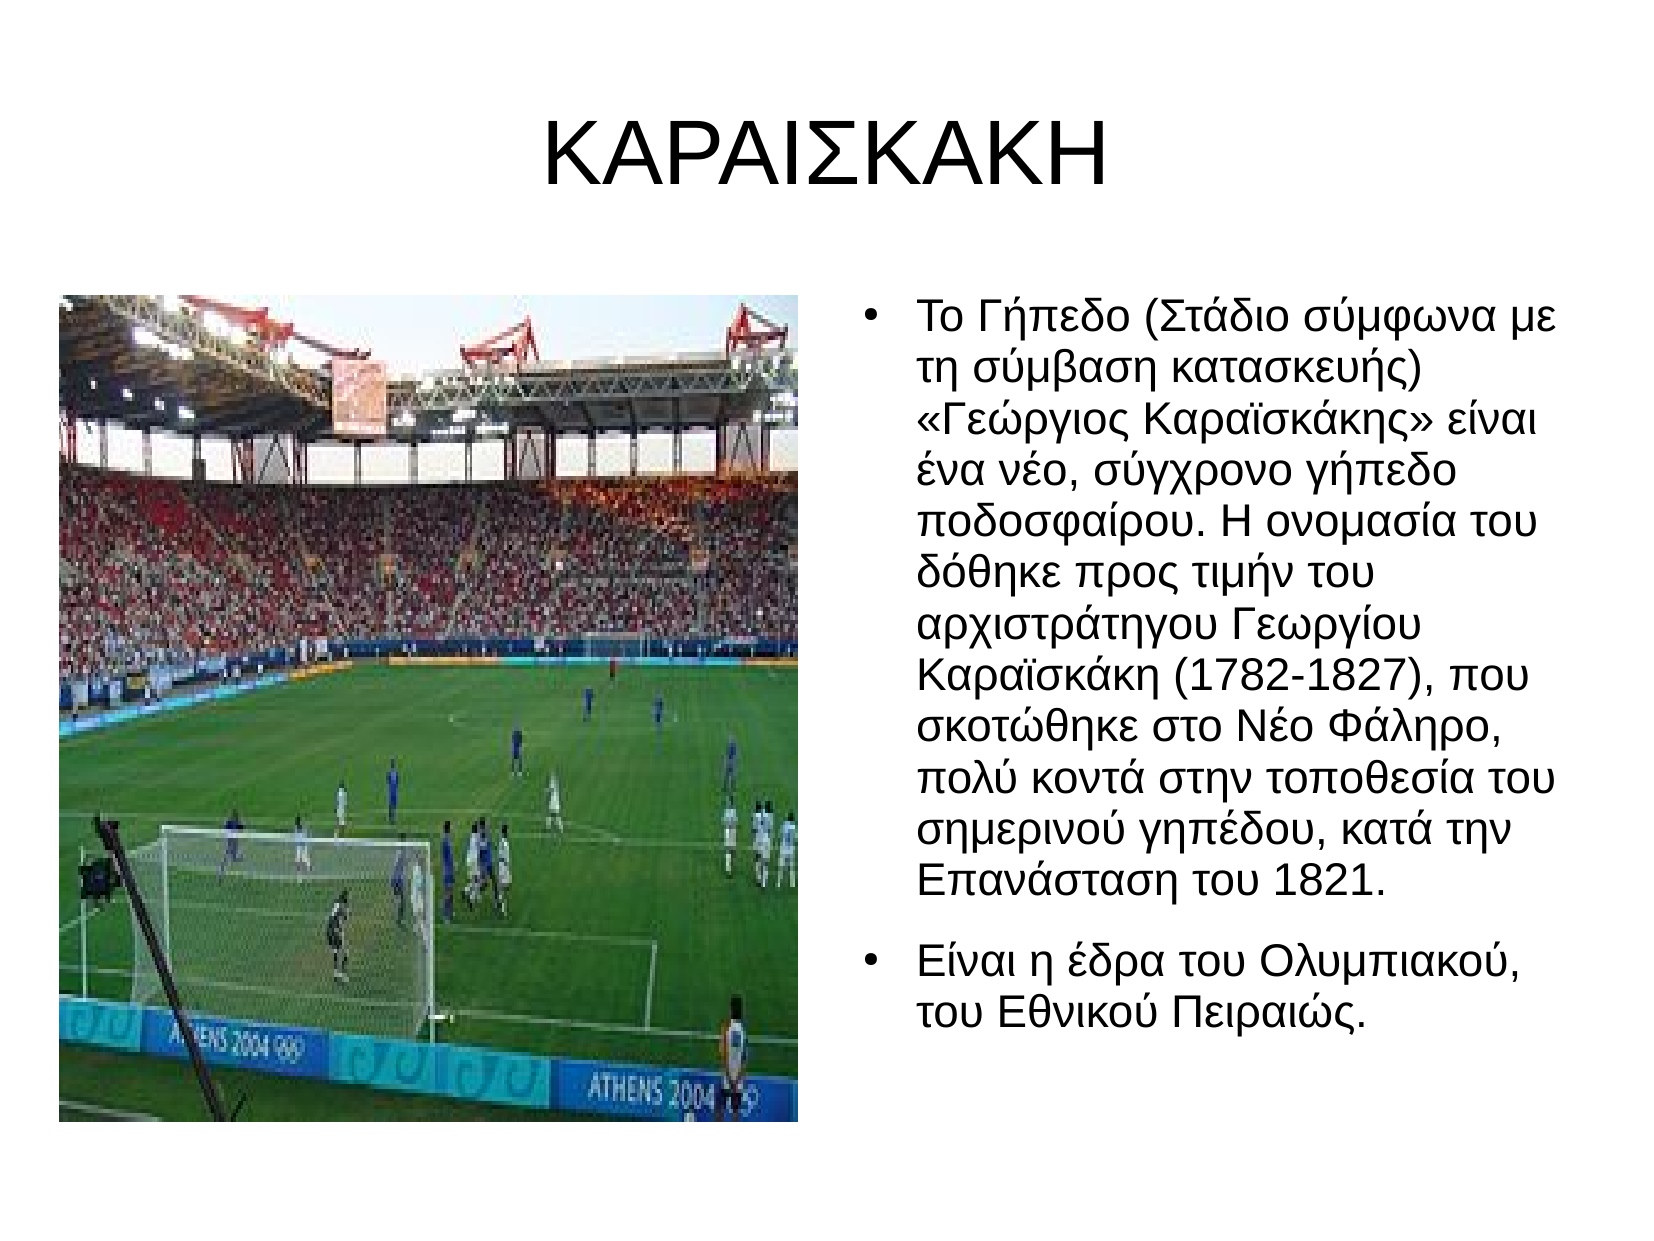

# ΚΑΡΑΙΣΚΑΚΗ
Το Γήπεδο (Στάδιο σύμφωνα με τη σύμβαση κατασκευής) «Γεώργιος Καραϊσκάκης» είναι ένα νέο, σύγχρονο γήπεδο ποδοσφαίρου. Η ονομασία του δόθηκε προς τιμήν του αρχιστράτηγου Γεωργίου Καραϊσκάκη (1782-1827), που σκοτώθηκε στο Νέο Φάληρο, πολύ κοντά στην τοποθεσία του σημερινού γηπέδου, κατά την Επανάσταση του 1821.
Είναι η έδρα του Ολυμπιακού, του Εθνικού Πειραιώς.